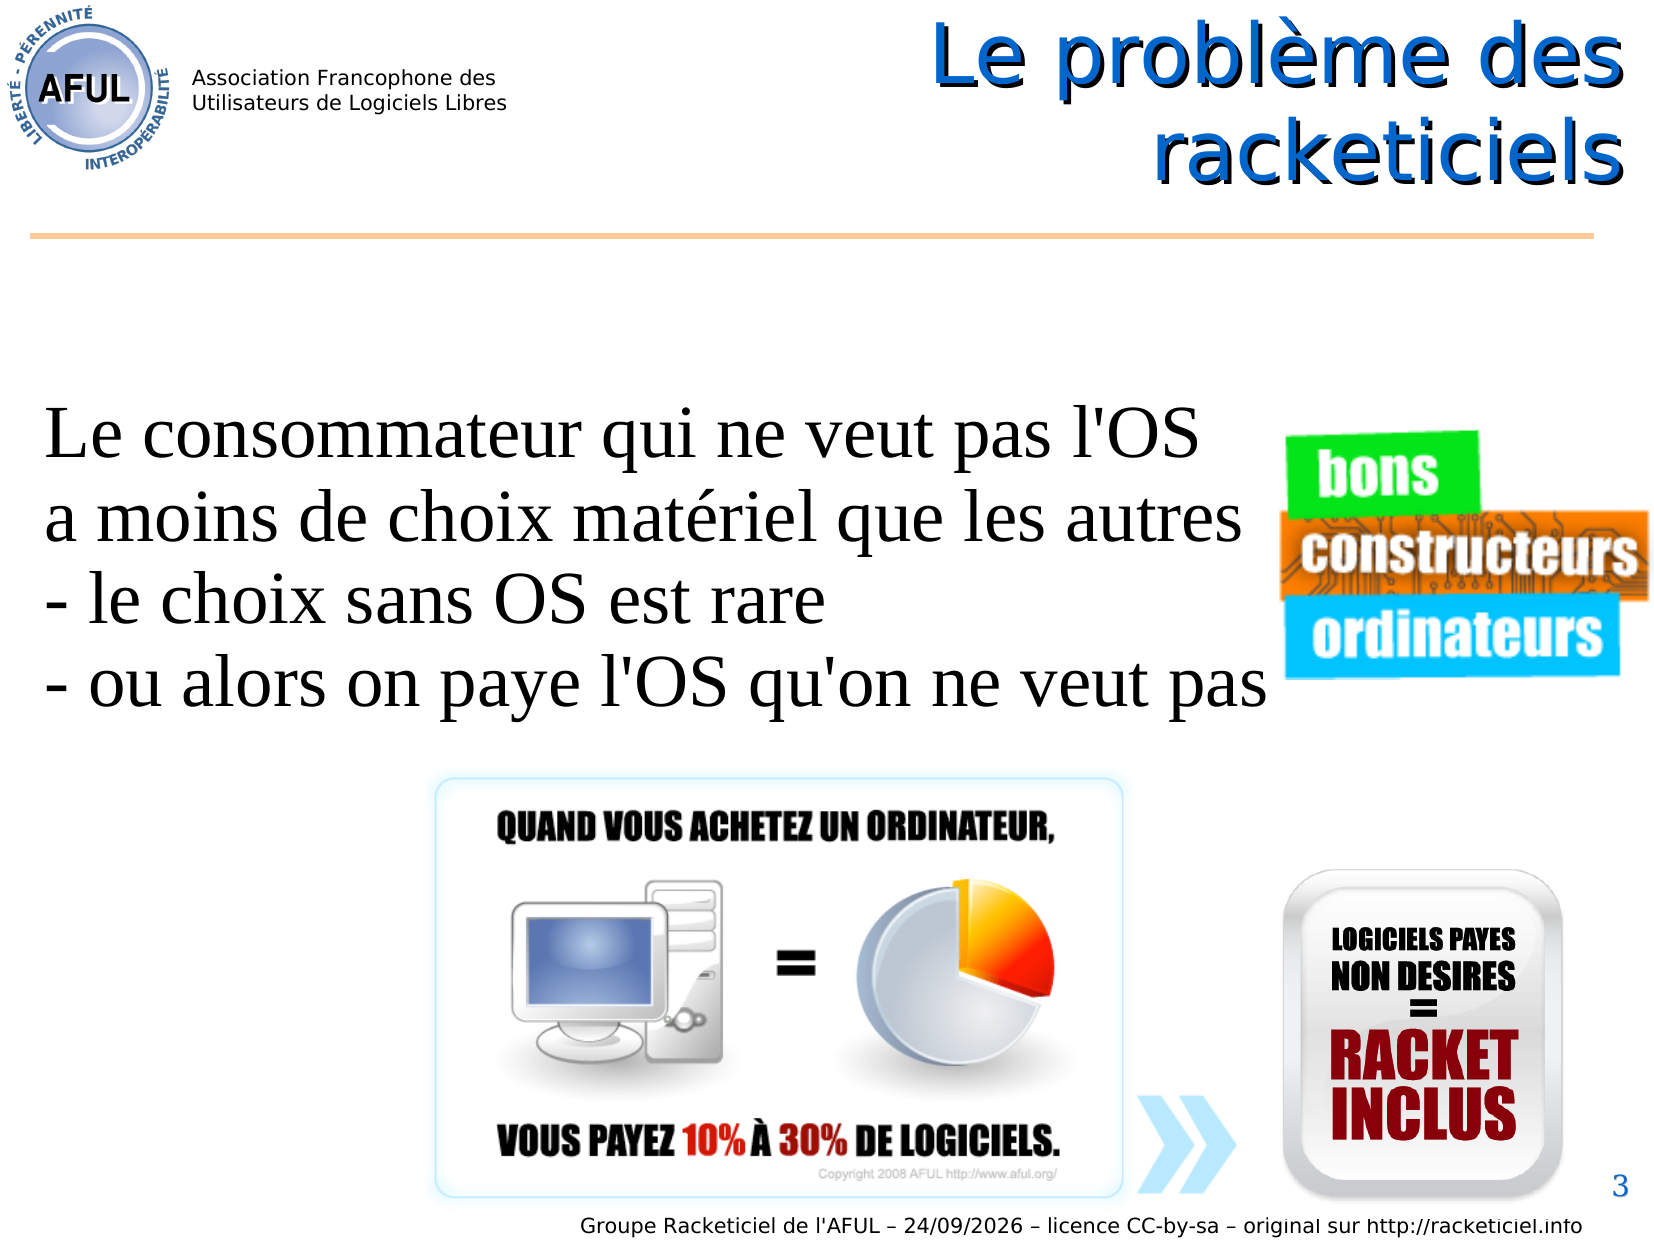

# Le problème des racketiciels
Le consommateur qui ne veut pas l'OS
a moins de choix matériel que les autres
- le choix sans OS est rare
- ou alors on paye l'OS qu'on ne veut pas
3